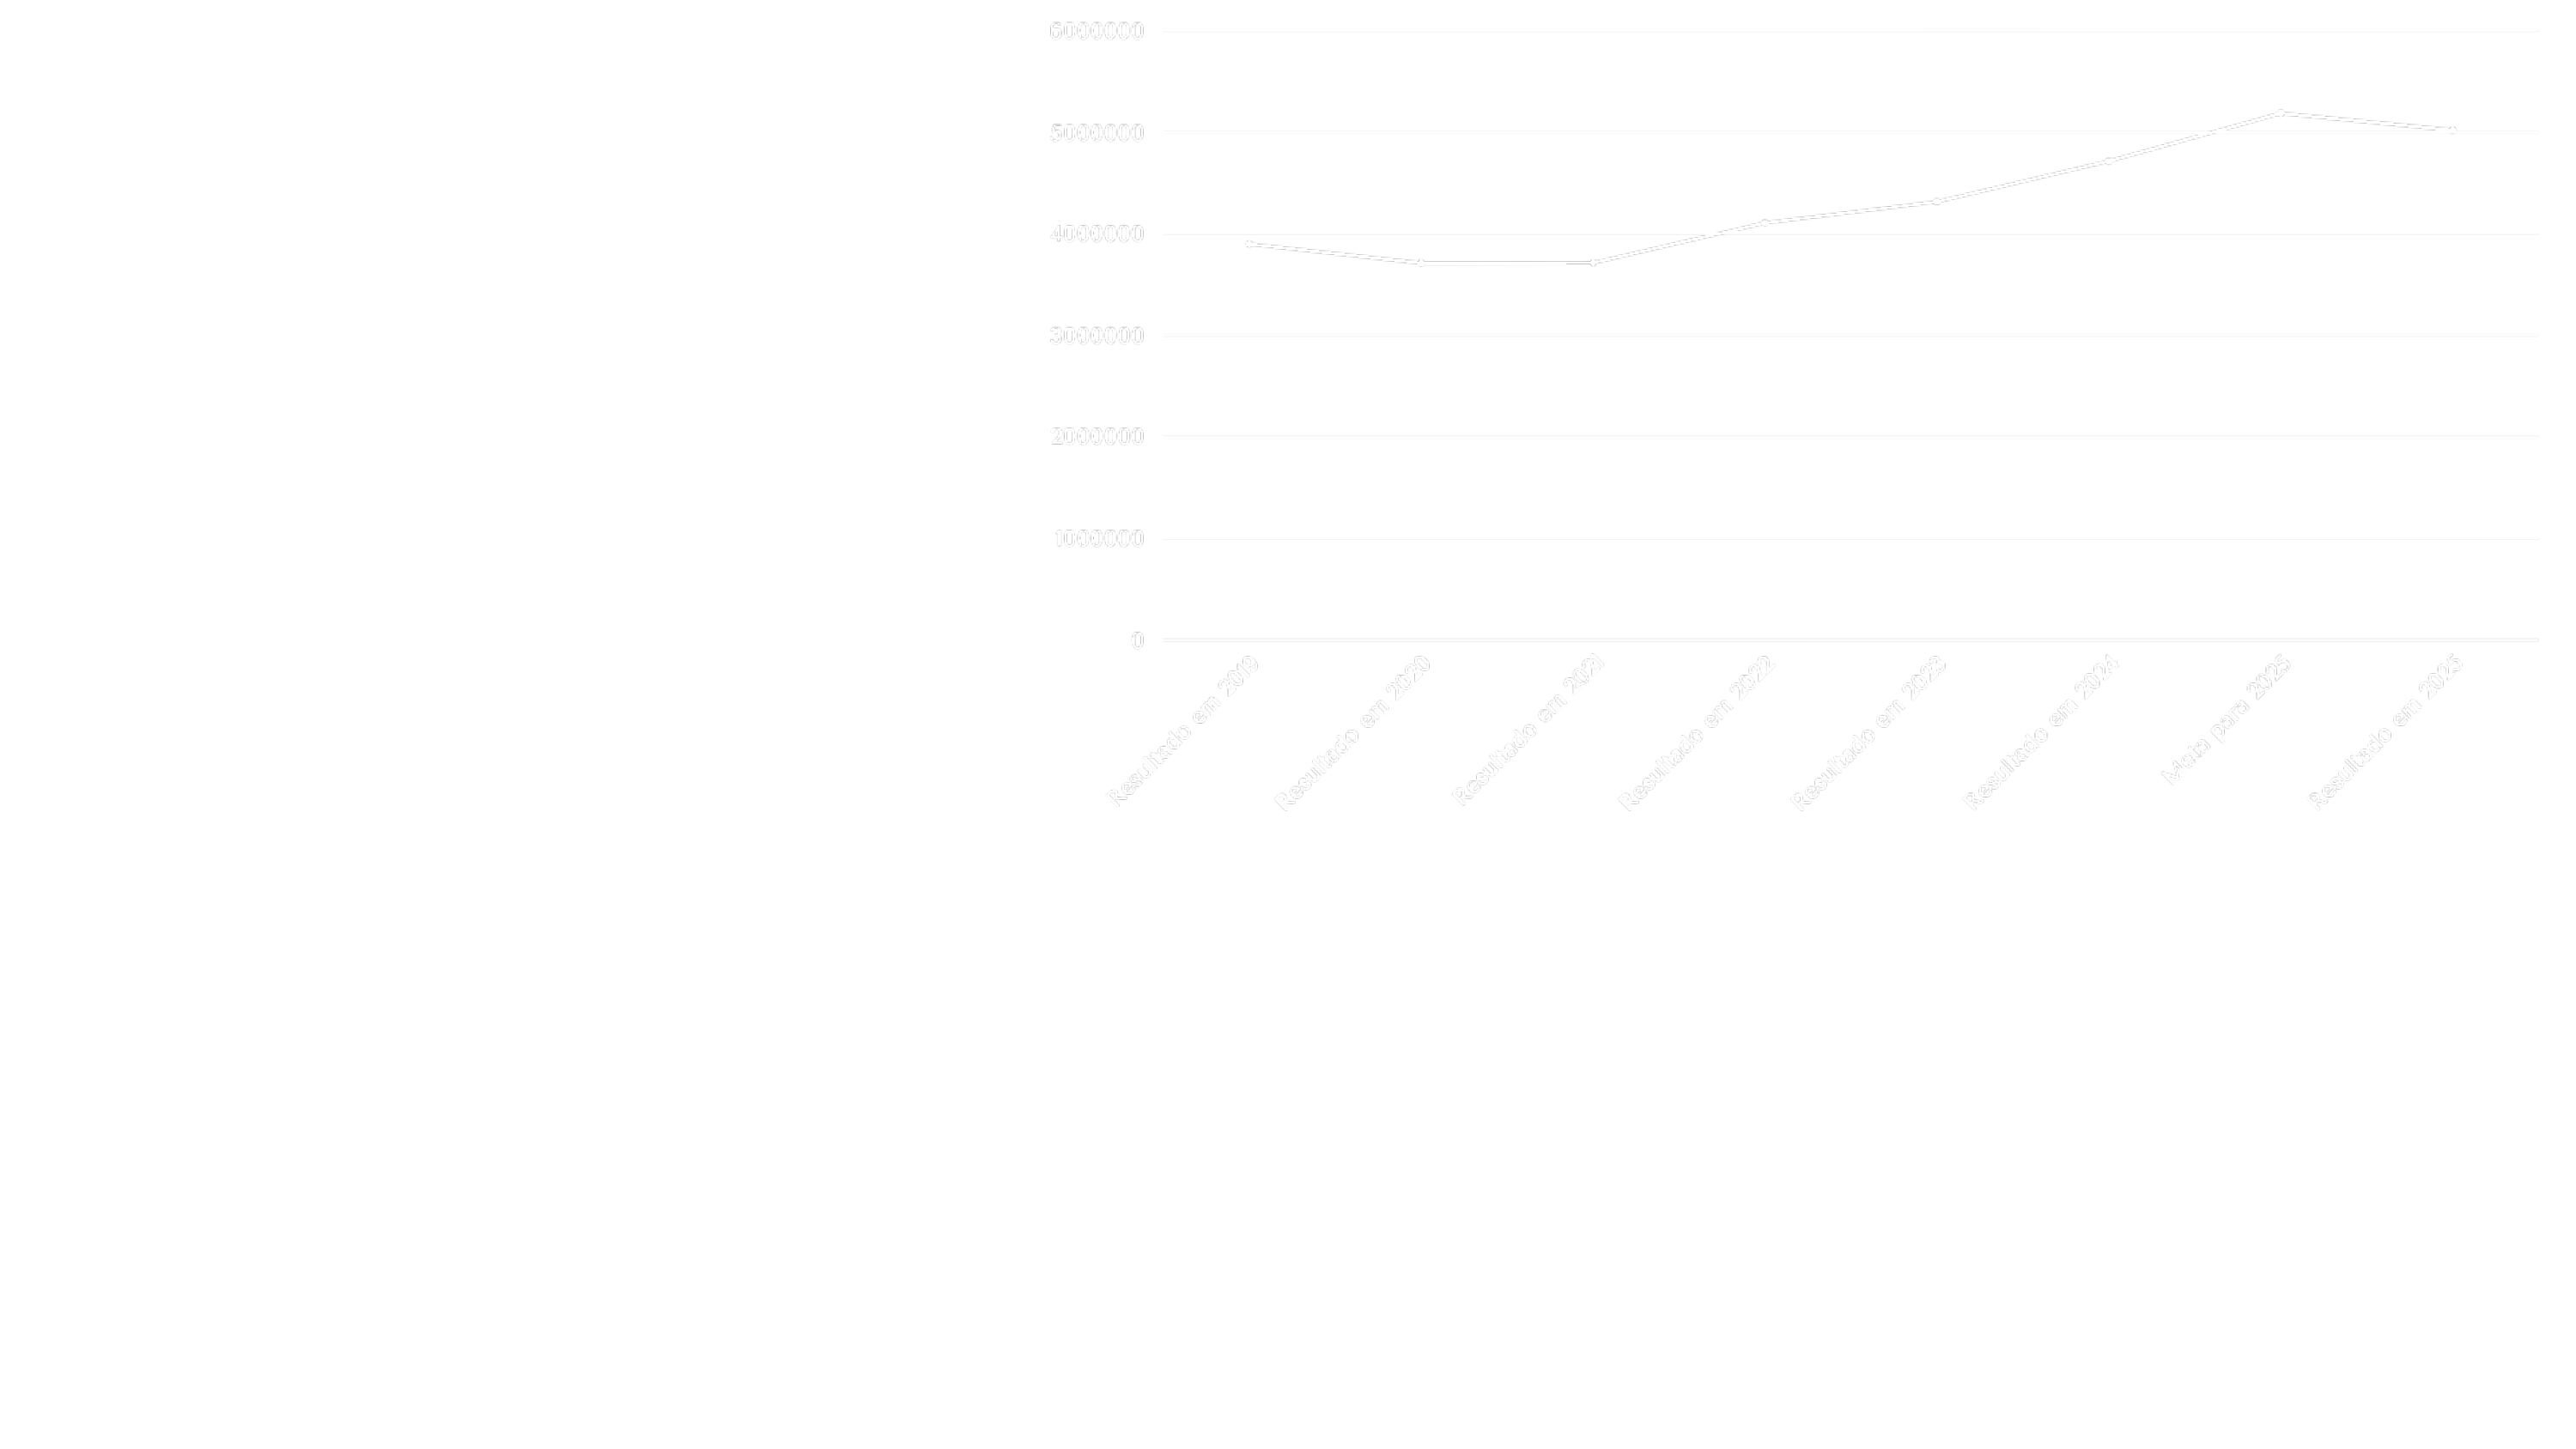

Indicador - Gastos com Contratos de Vigilância – GV
Unidade de medida: Reais (R$).
Definição da Meta: Manter as condições contratuais com impacto máximo de 10% no gasto orçamentário com vigilância.
Resultado em 2019 - 3.899.226,04
Resultado em 2020 - 3.711.747,50
Resultado em 2021 - 3.714.298,03
Resultado em 2022 - 4.107.293,65
Resultado em 2023 - 4.315.172,16
Resultado em 2024 - 4.715.087,98
Meta para 2025 - 5.186.595,70
Resultado em 2025 - 5.021.322,15